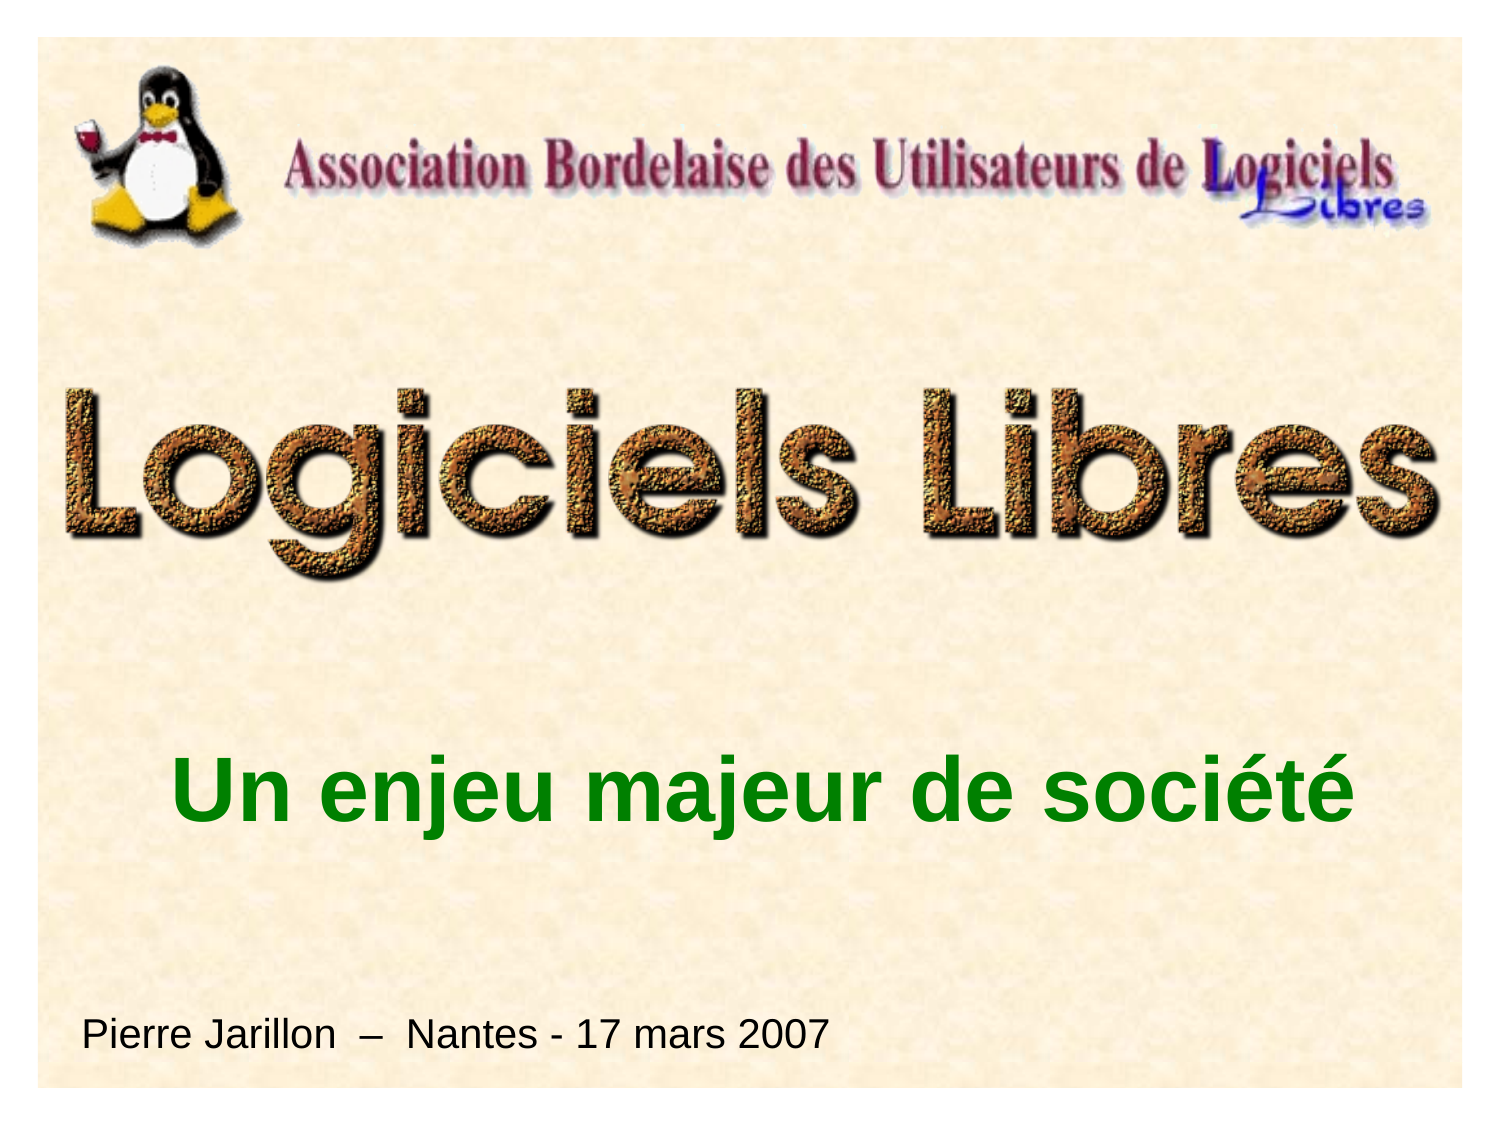

Un enjeu majeur de société
 Pierre Jarillon – Nantes - 17 mars 2007